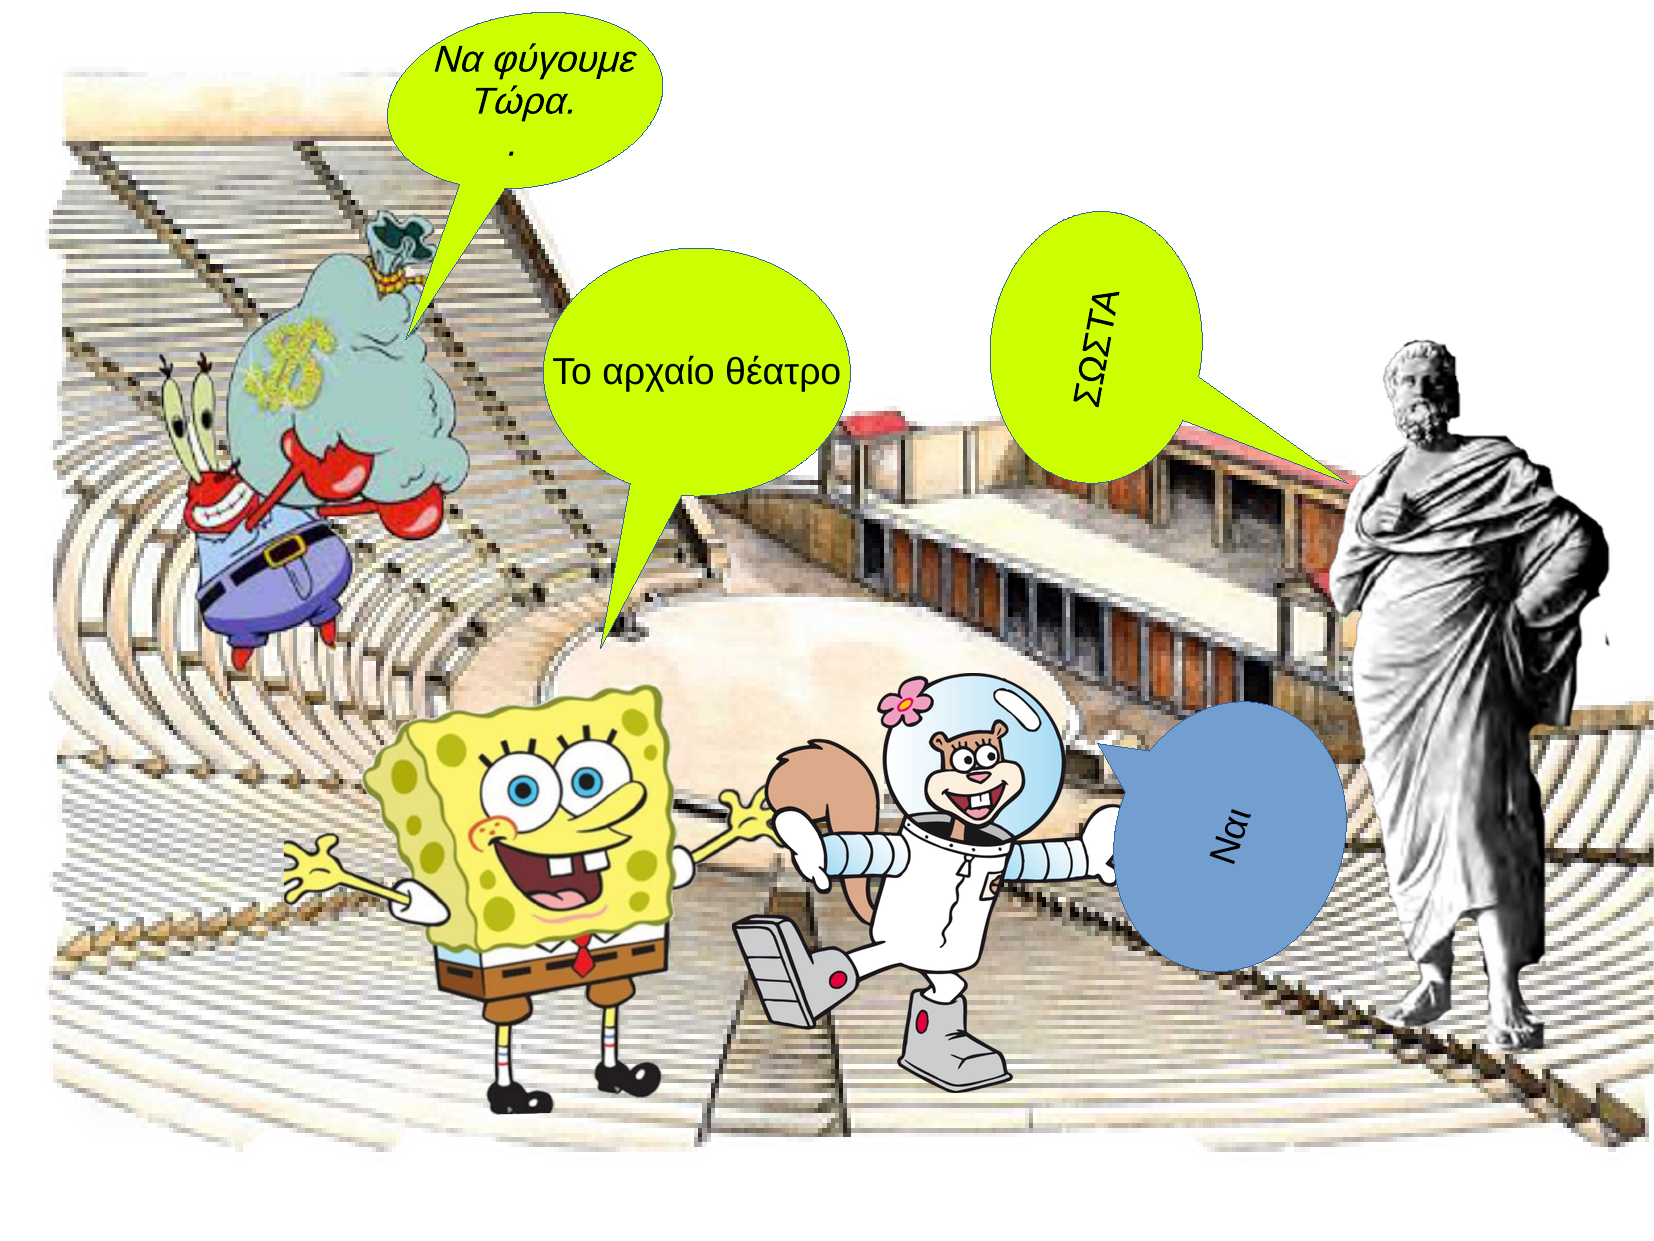

Να φύγουμε
Τώρα.
.
ΣΩΣΤΑ
Το αρχαίο θέατρο
Ναι